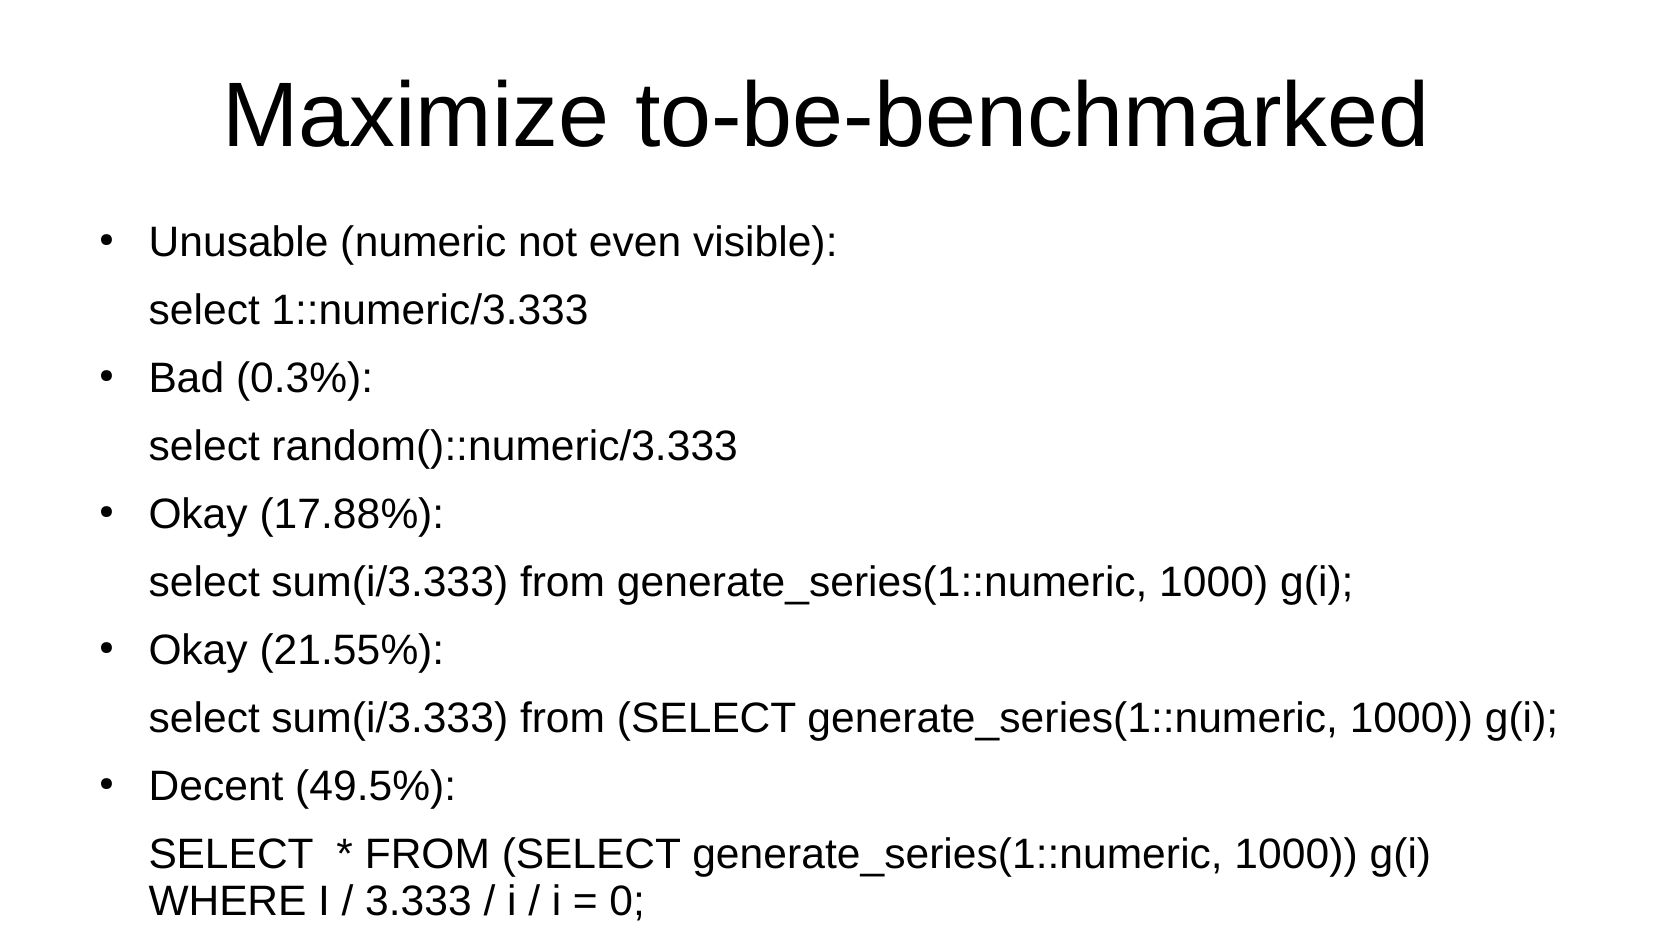

# Maximize to-be-benchmarked
Unusable (numeric not even visible):
select 1::numeric/3.333
Bad (0.3%):
select random()::numeric/3.333
Okay (17.88%):
select sum(i/3.333) from generate_series(1::numeric, 1000) g(i);
Okay (21.55%):
select sum(i/3.333) from (SELECT generate_series(1::numeric, 1000)) g(i);
Decent (49.5%):
SELECT * FROM (SELECT generate_series(1::numeric, 1000)) g(i) WHERE I / 3.333 / i / i = 0;